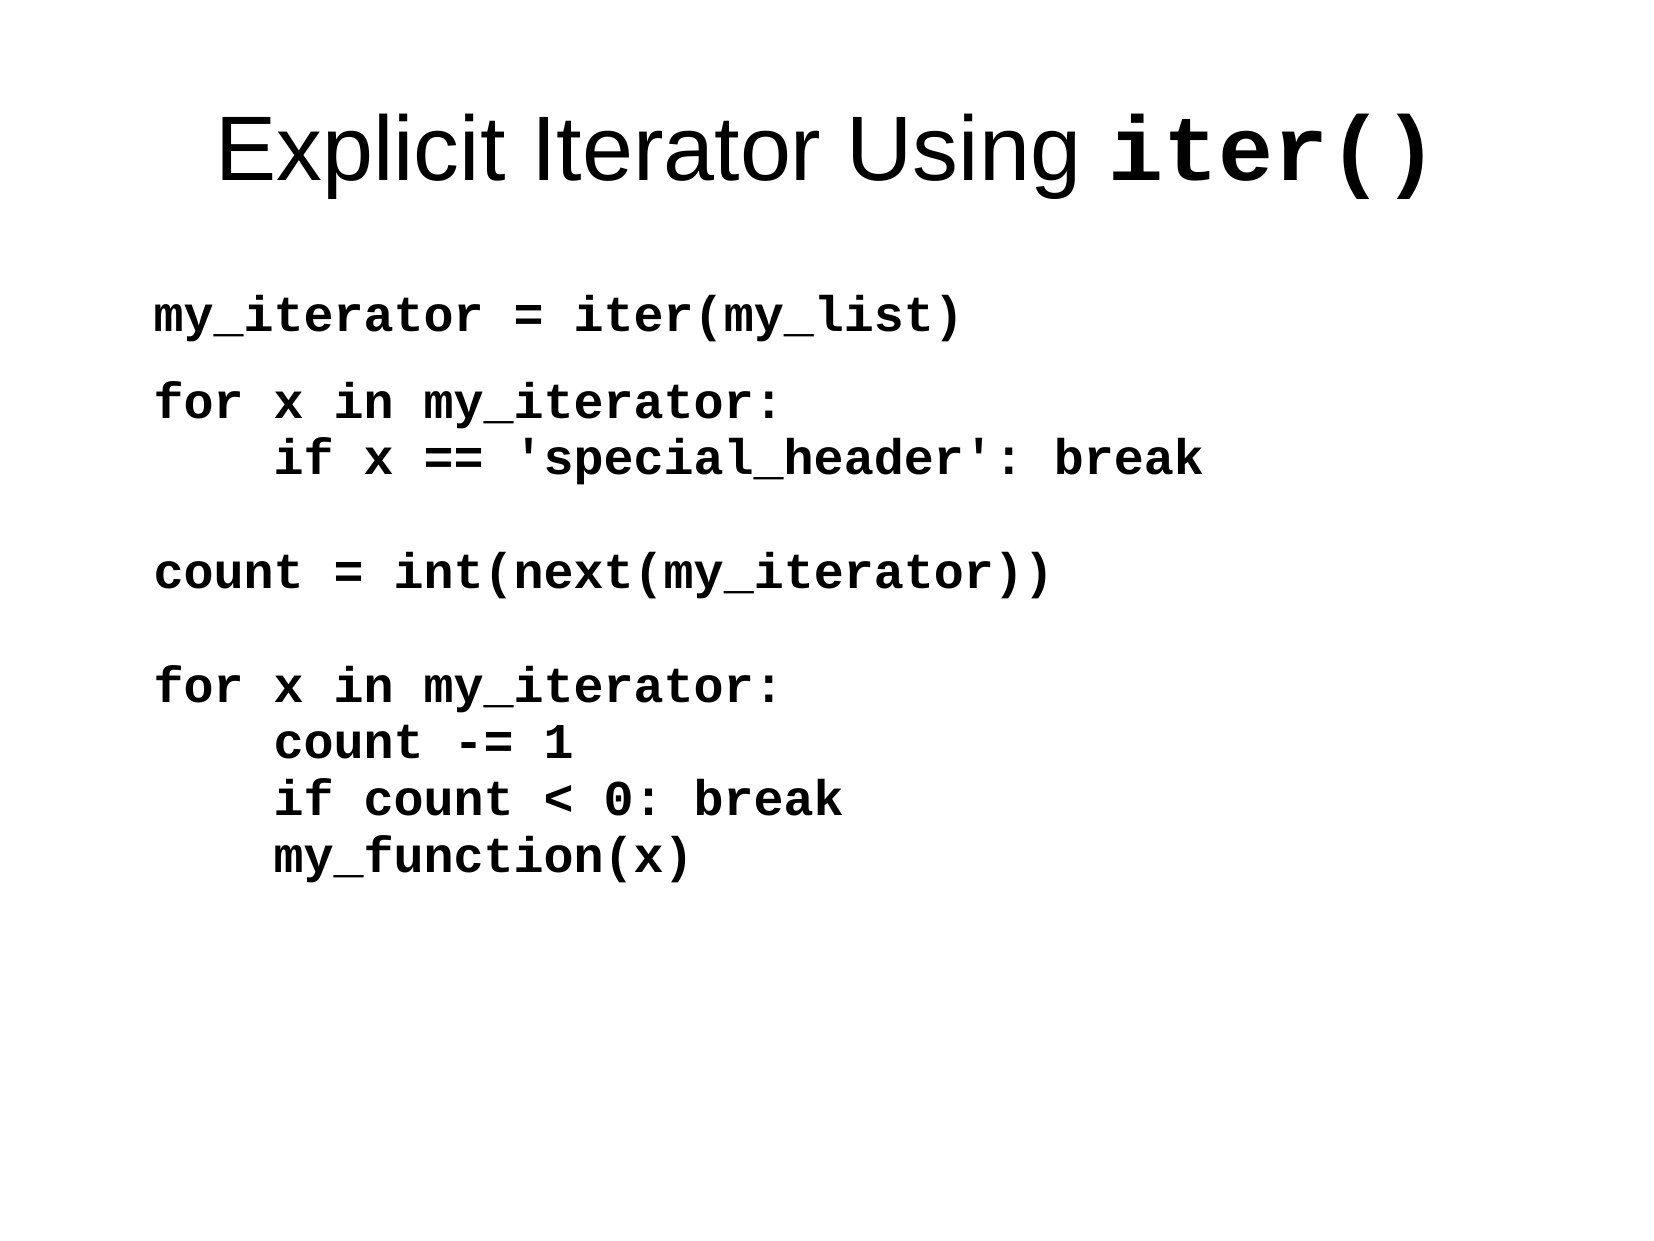

# Explicit Iterator Using iter()
my_iterator = iter(my_list)
for x in my_iterator:
 if x == 'special_header': break
count = int(next(my_iterator))
for x in my_iterator:
 count -= 1
 if count < 0: break
 my_function(x)